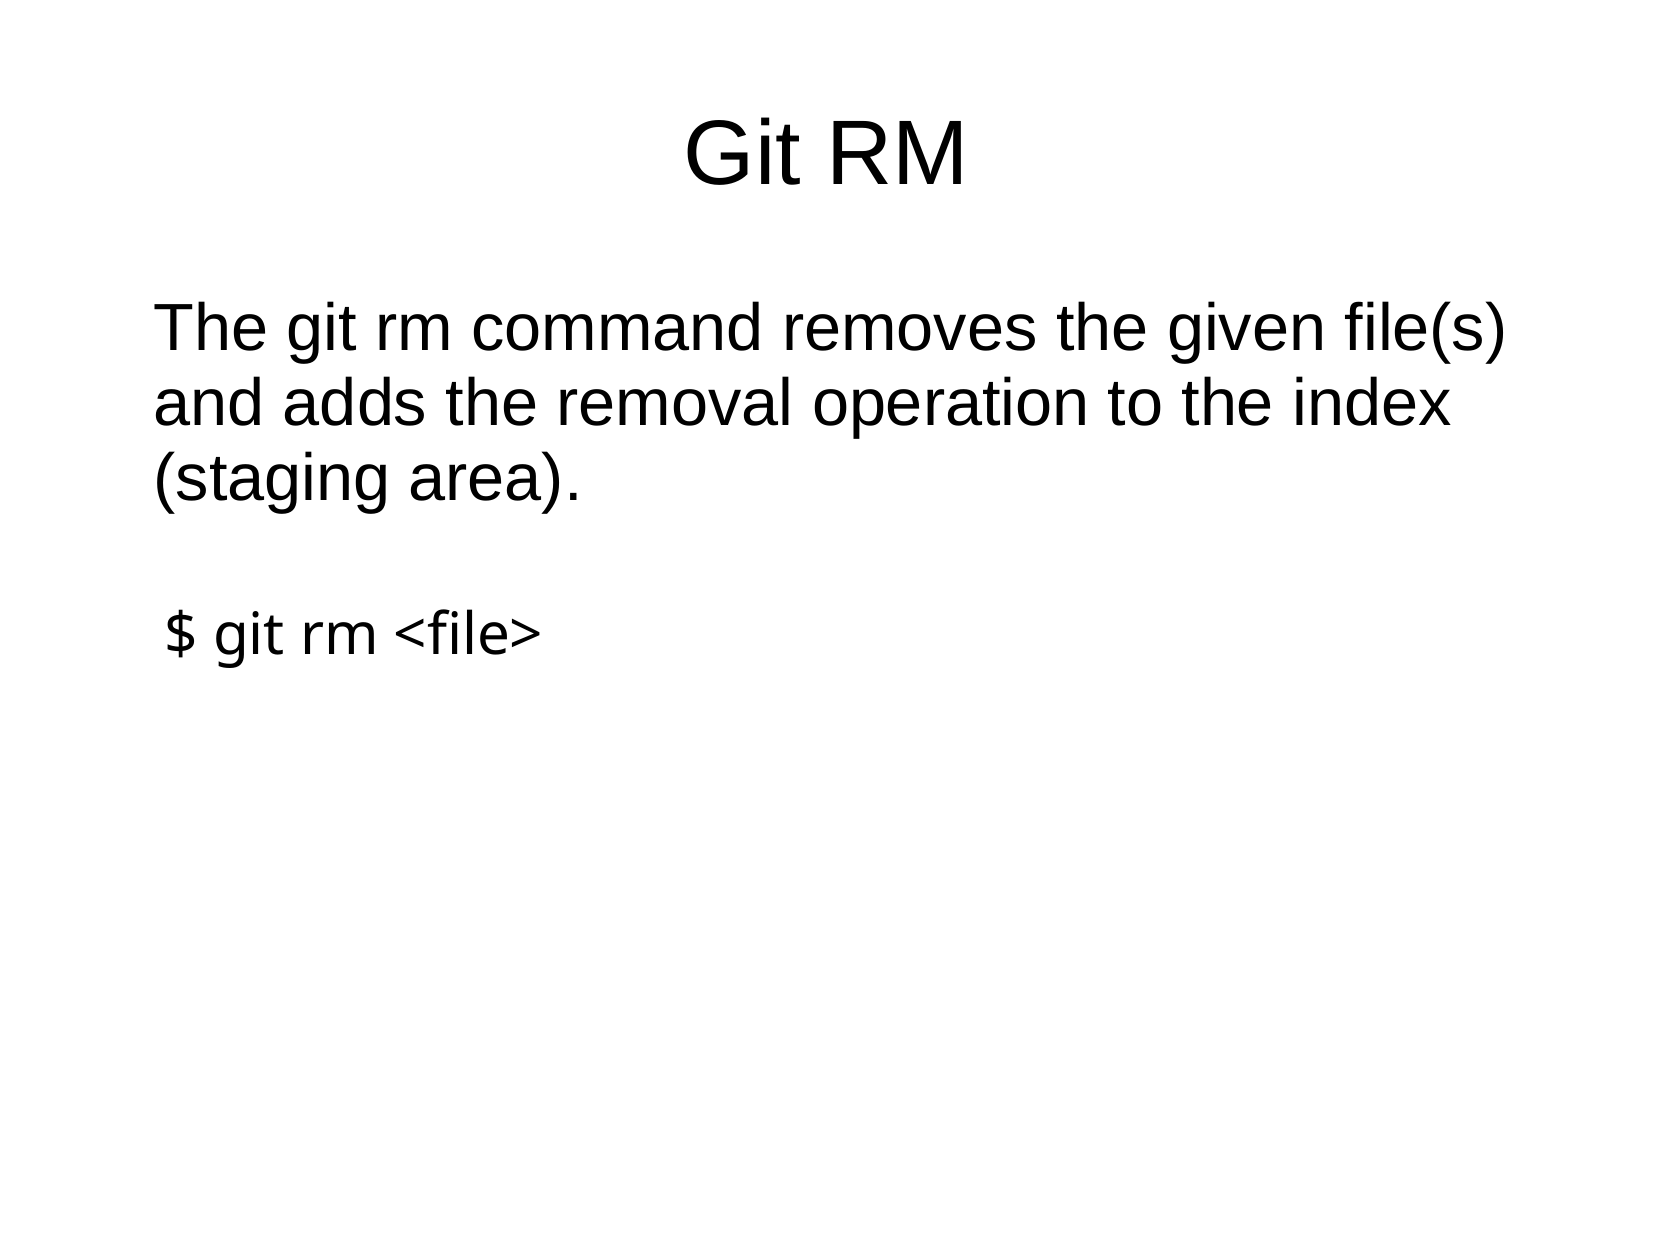

# Git RM
The git rm command removes the given file(s) and adds the removal operation to the index (staging area).
$ git rm <file>